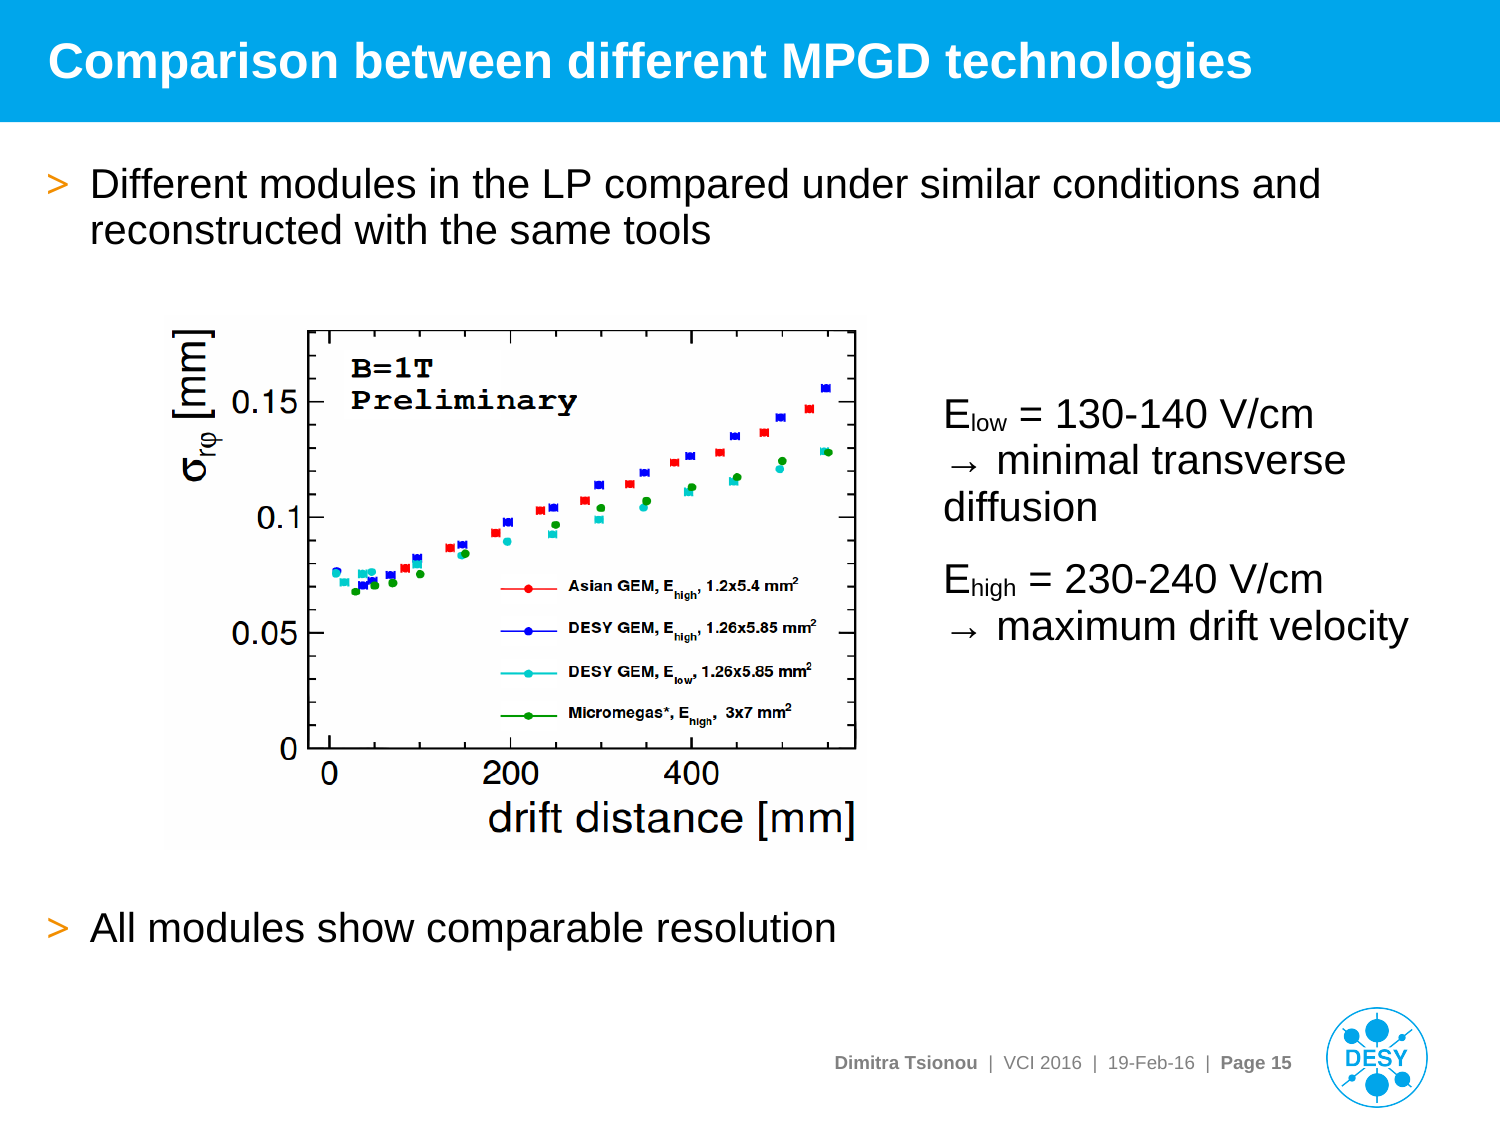

# Comparison between different MPGD technologies
Different modules in the LP compared under similar conditions and reconstructed with the same tools
Elow = 130-140 V/cm → minimal transverse diffusion
Ehigh = 230-240 V/cm → maximum drift velocity
All modules show comparable resolution